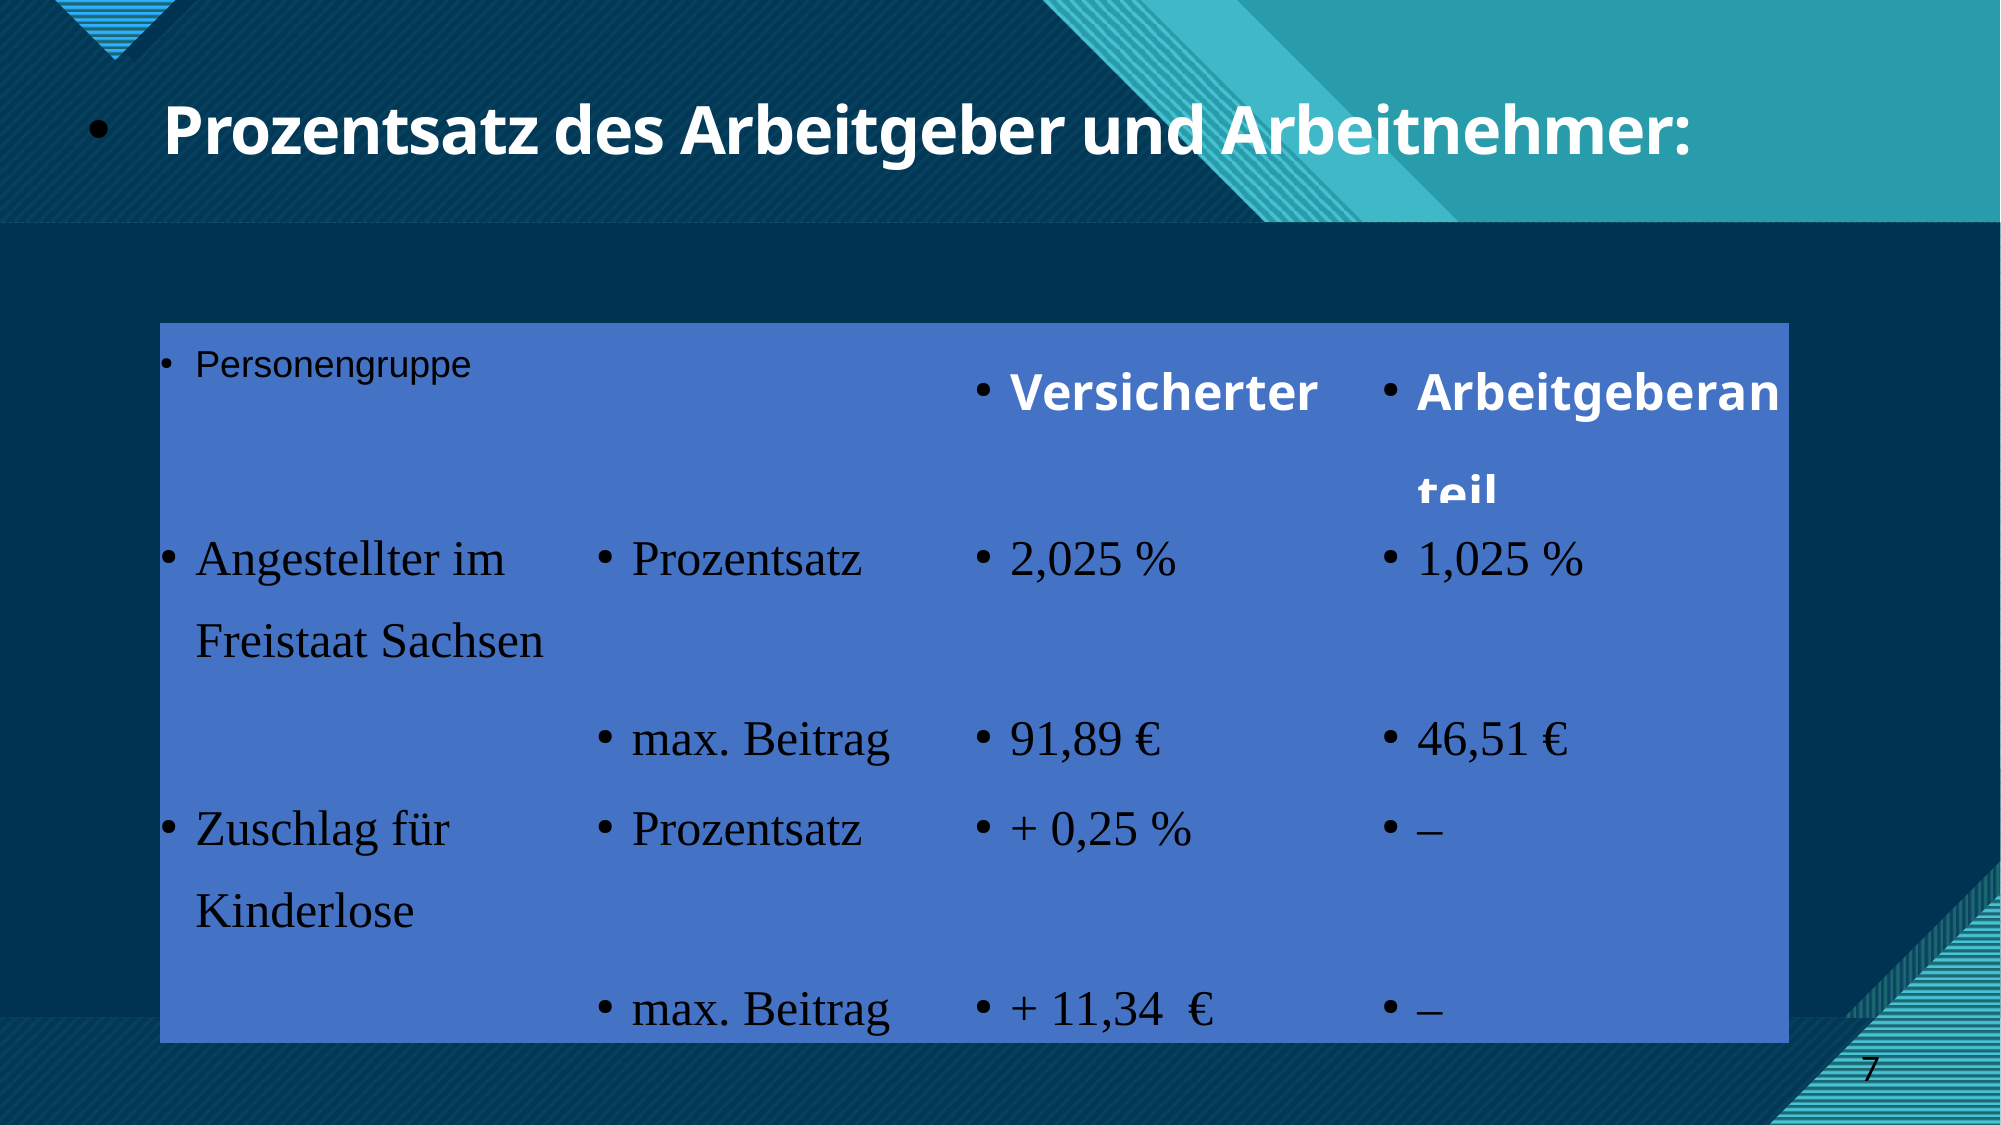

# Prozentsatz des Arbeitgeber und Arbeitnehmer:
| Personengruppe | | Versicherter | Arbeitgeberanteil |
| --- | --- | --- | --- |
| Angestellter im Freistaat Sachsen | Prozentsatz | 2,025 % | 1,025 % |
| | max. Beitrag | 91,89 € | 46,51 € |
| Zuschlag für Kinderlose | Prozentsatz | + 0,25 % | – |
| | max. Beitrag | + 11,34  € | – |